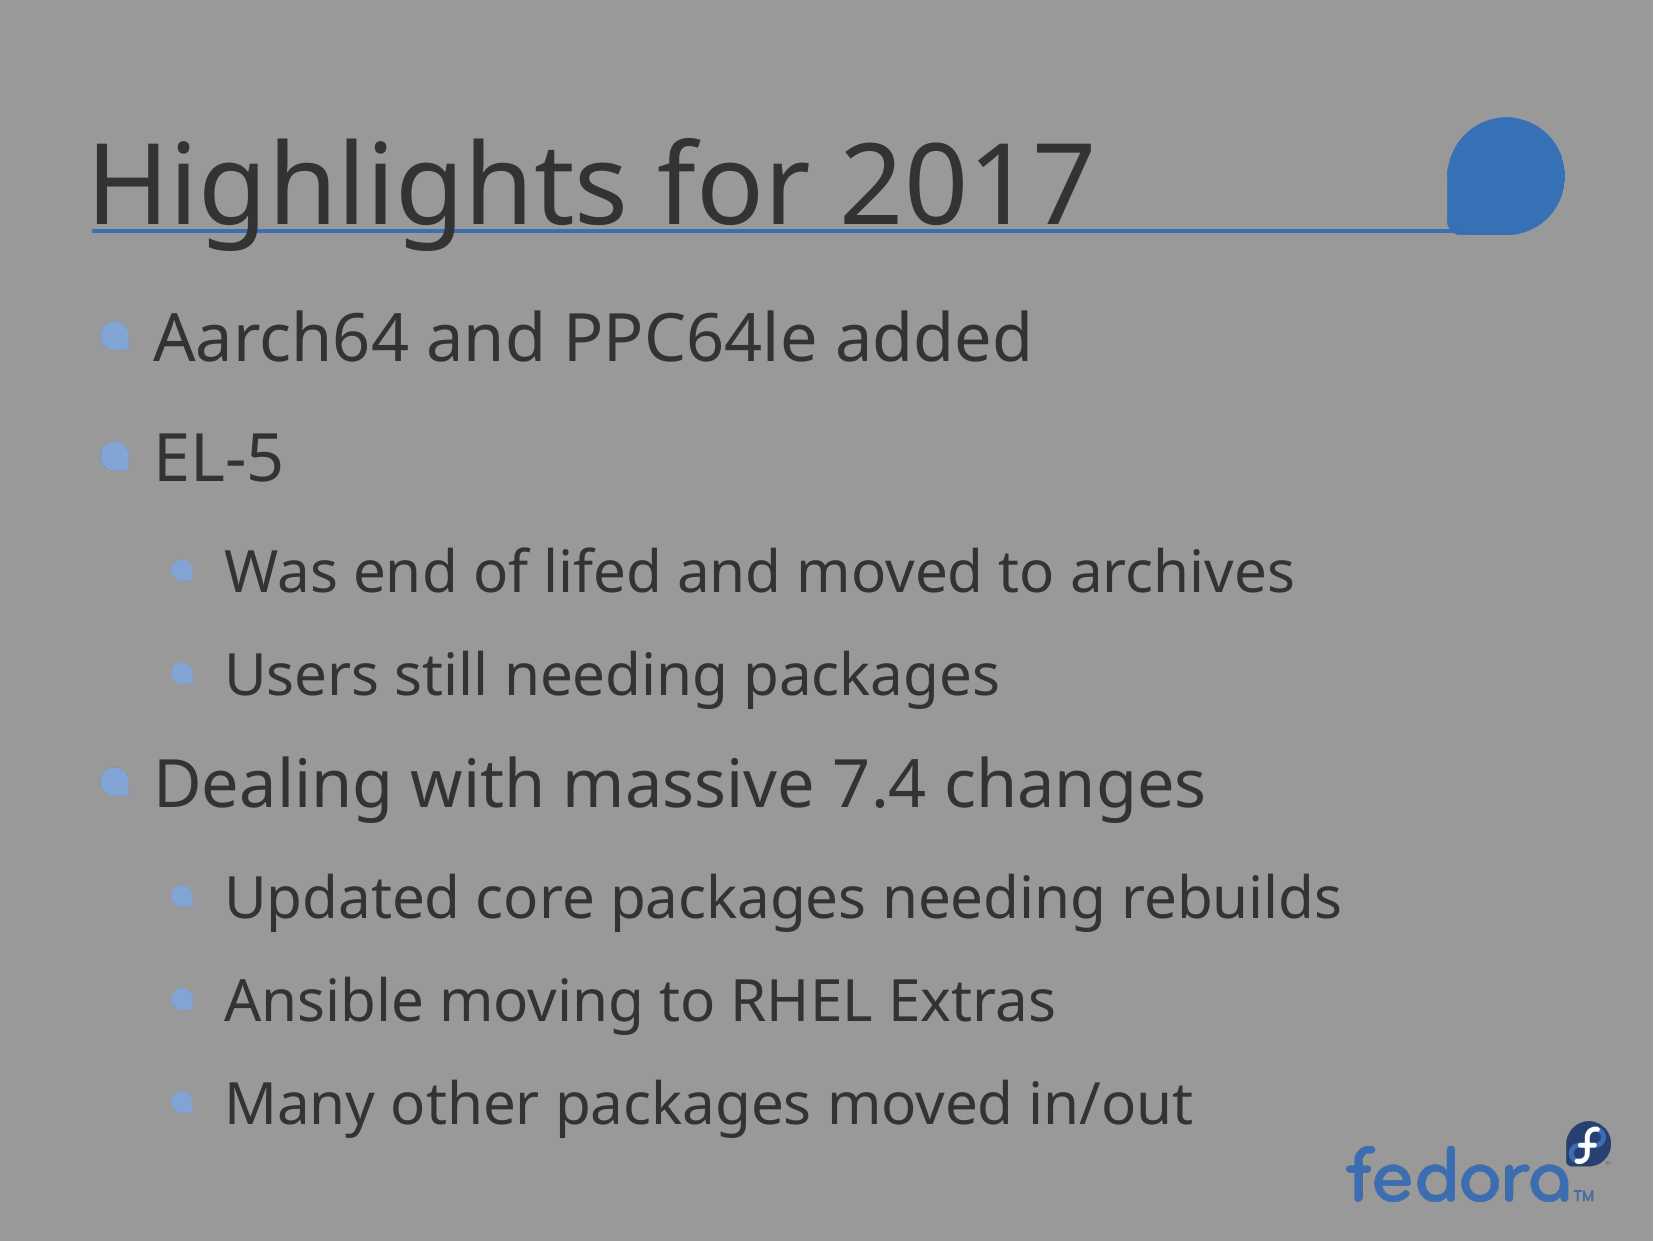

# Highlights for 2017
Aarch64 and PPC64le added
EL-5
Was end of lifed and moved to archives
Users still needing packages
Dealing with massive 7.4 changes
Updated core packages needing rebuilds
Ansible moving to RHEL Extras
Many other packages moved in/out